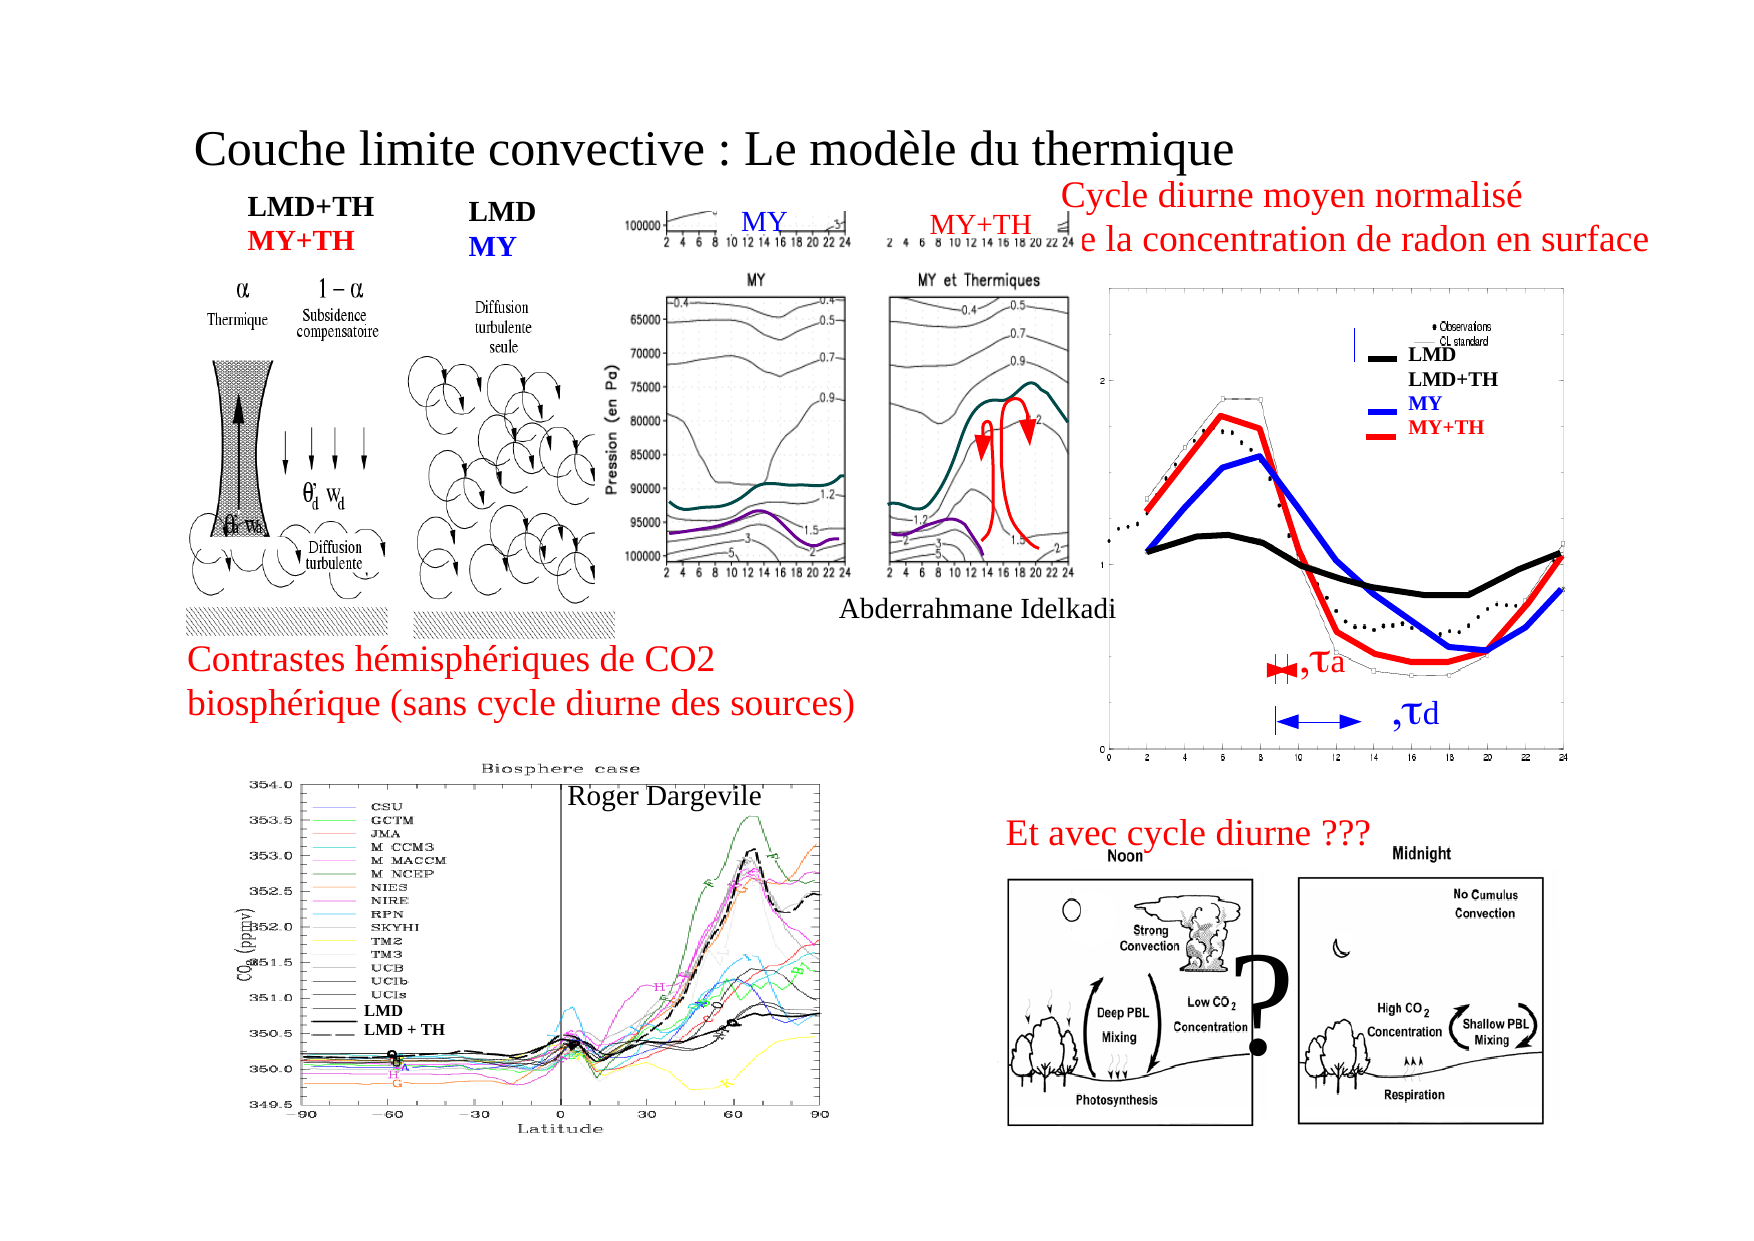

Couche limite convective : Le modèle du thermique
Cycle diurne moyen normalisé
de la concentration de radon en surface
LMD+TH
MY+TH
LMD
MY
 MY
 MY+TH
LMD
LMD+TH
MY
MY+TH
Abderrahmane Idelkadi
Contrastes hémisphériques de CO2
biosphérique (sans cycle diurne des sources)
 ,ta
 ,td
Roger Dargevile
Et avec cycle diurne ???
?
LMD
LMD + TH